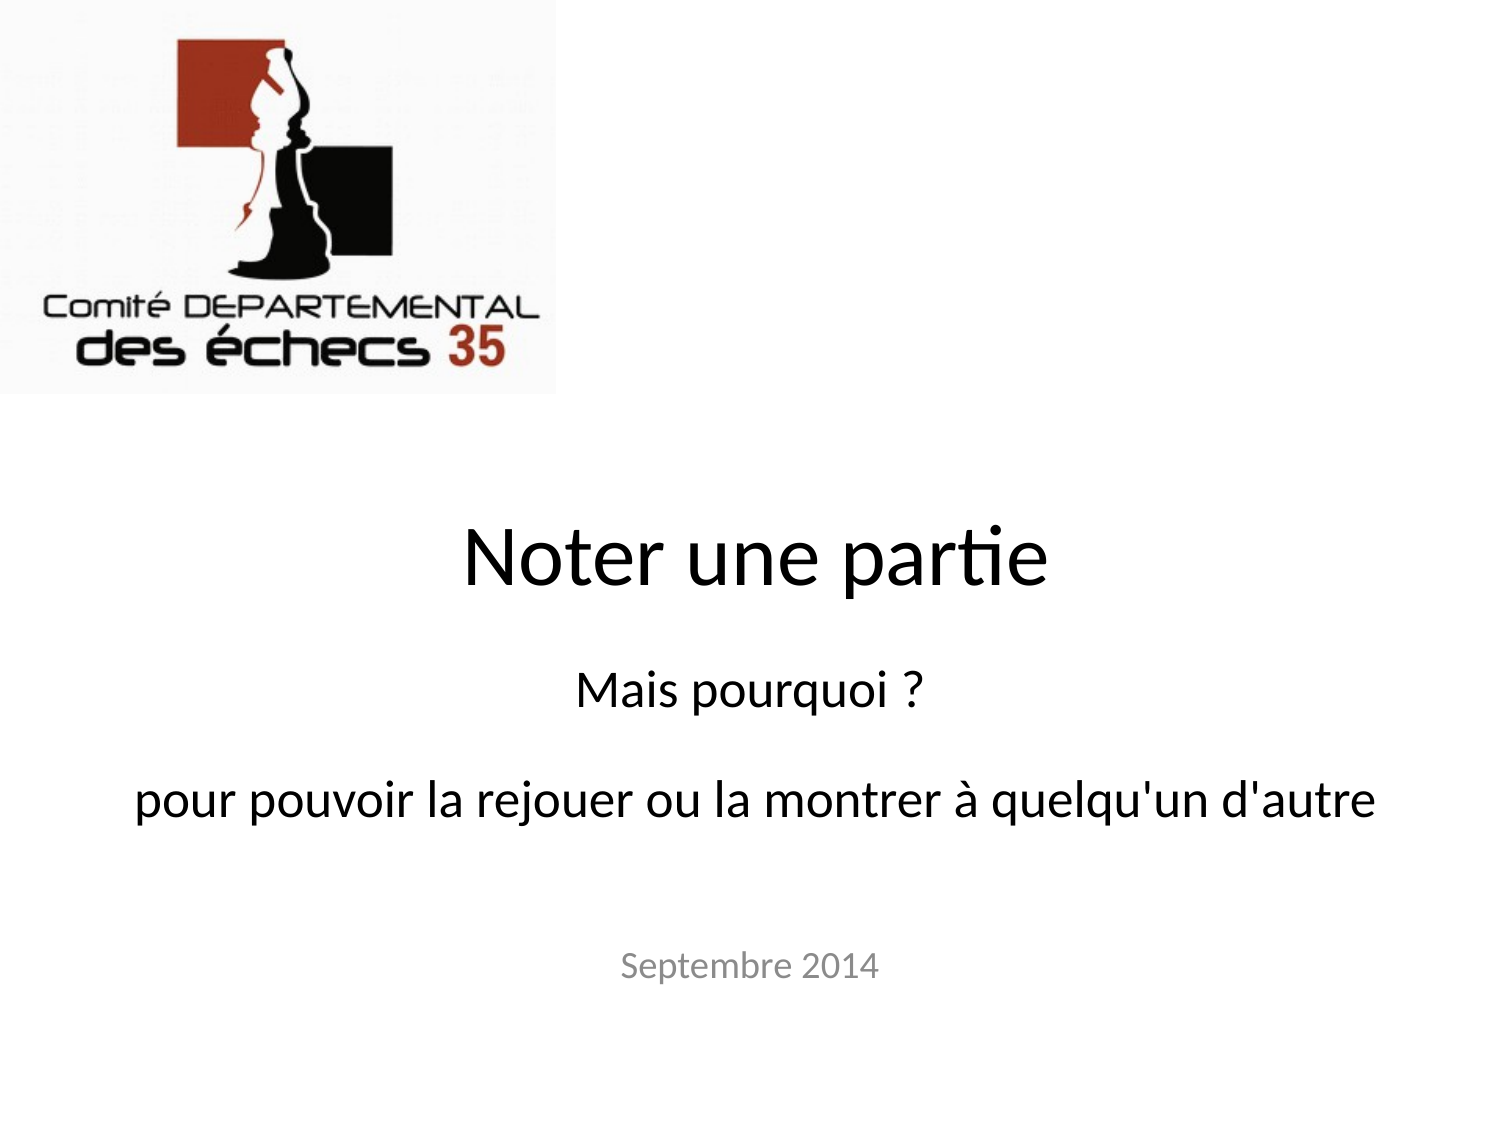

# Noter une partie Mais pourquoi ? pour pouvoir la rejouer ou la montrer à quelqu'un d'autre
Septembre 2014